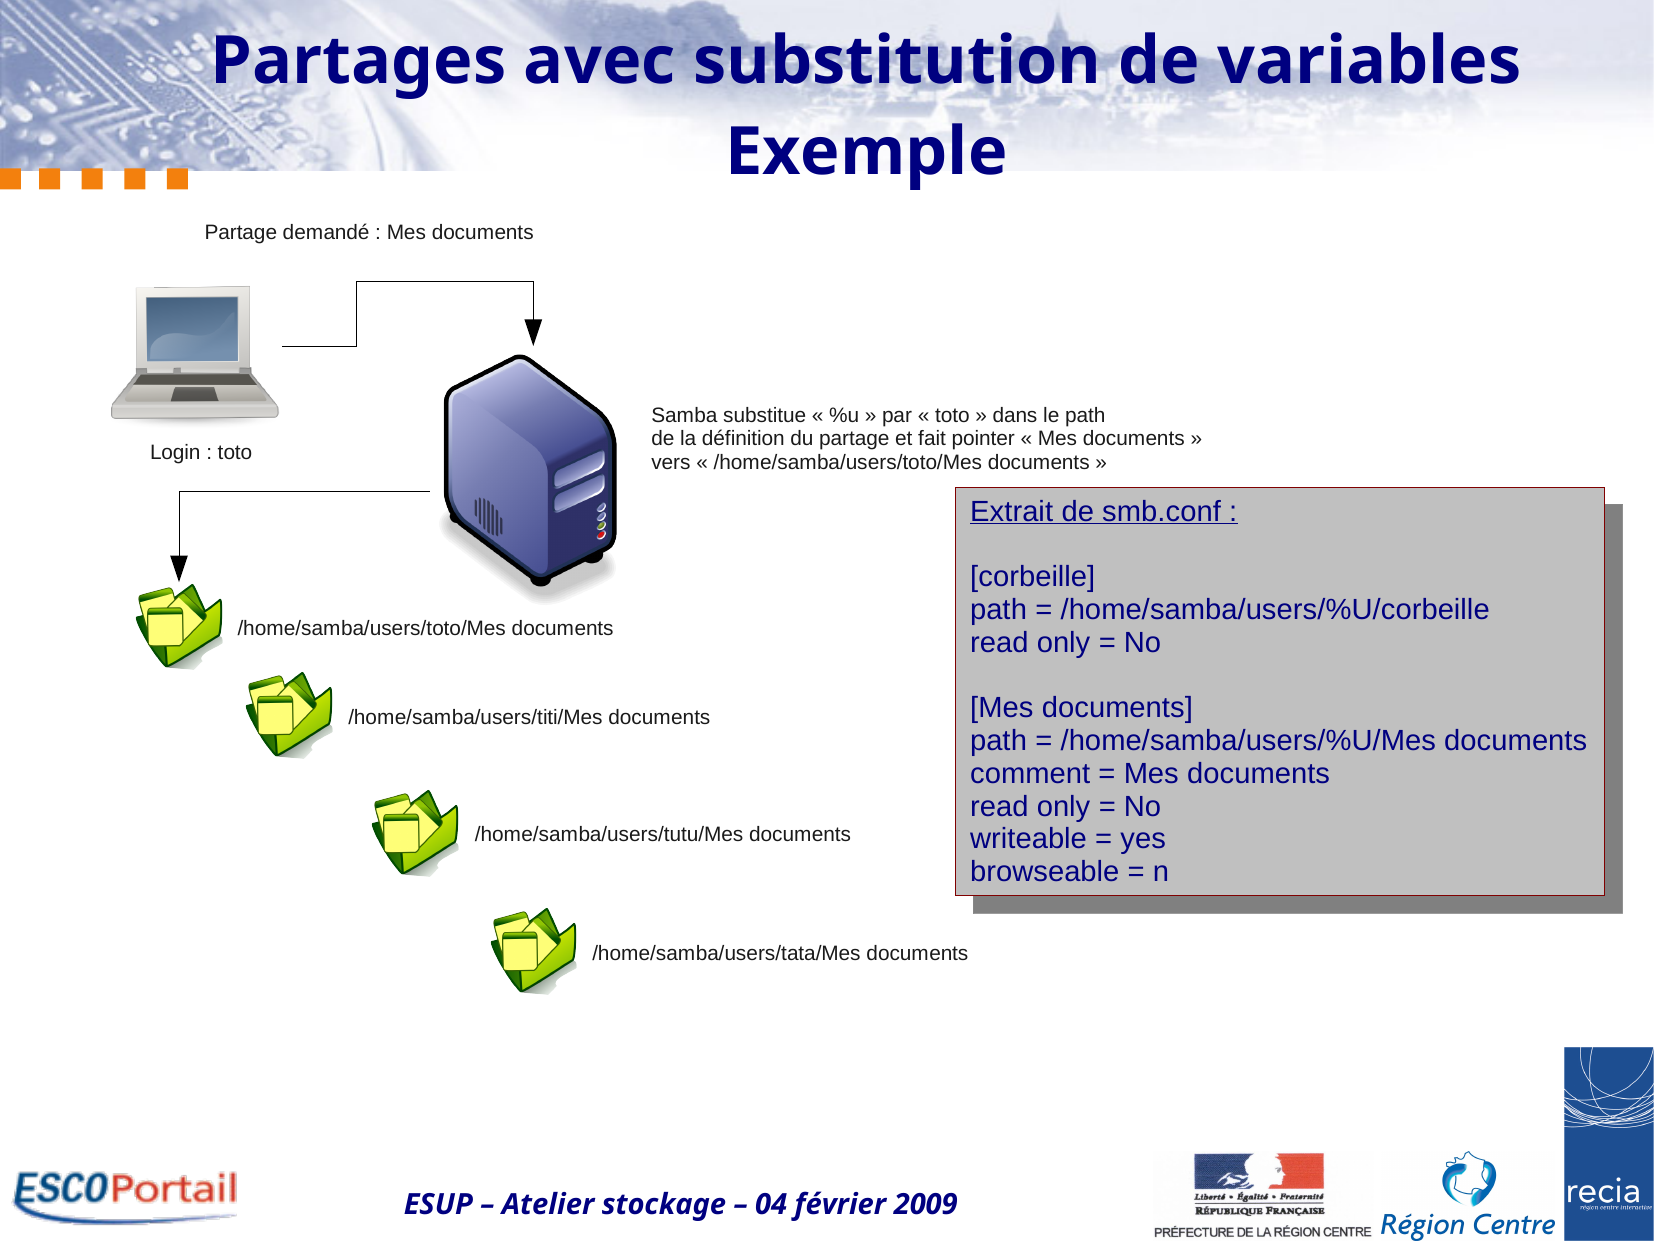

# Partages avec substitution de variables Exemple
Extrait de smb.conf :
[corbeille]
path = /home/samba/users/%U/corbeille
read only = No
[Mes documents]
path = /home/samba/users/%U/Mes documents
comment = Mes documents
read only = No
writeable = yes
browseable = n